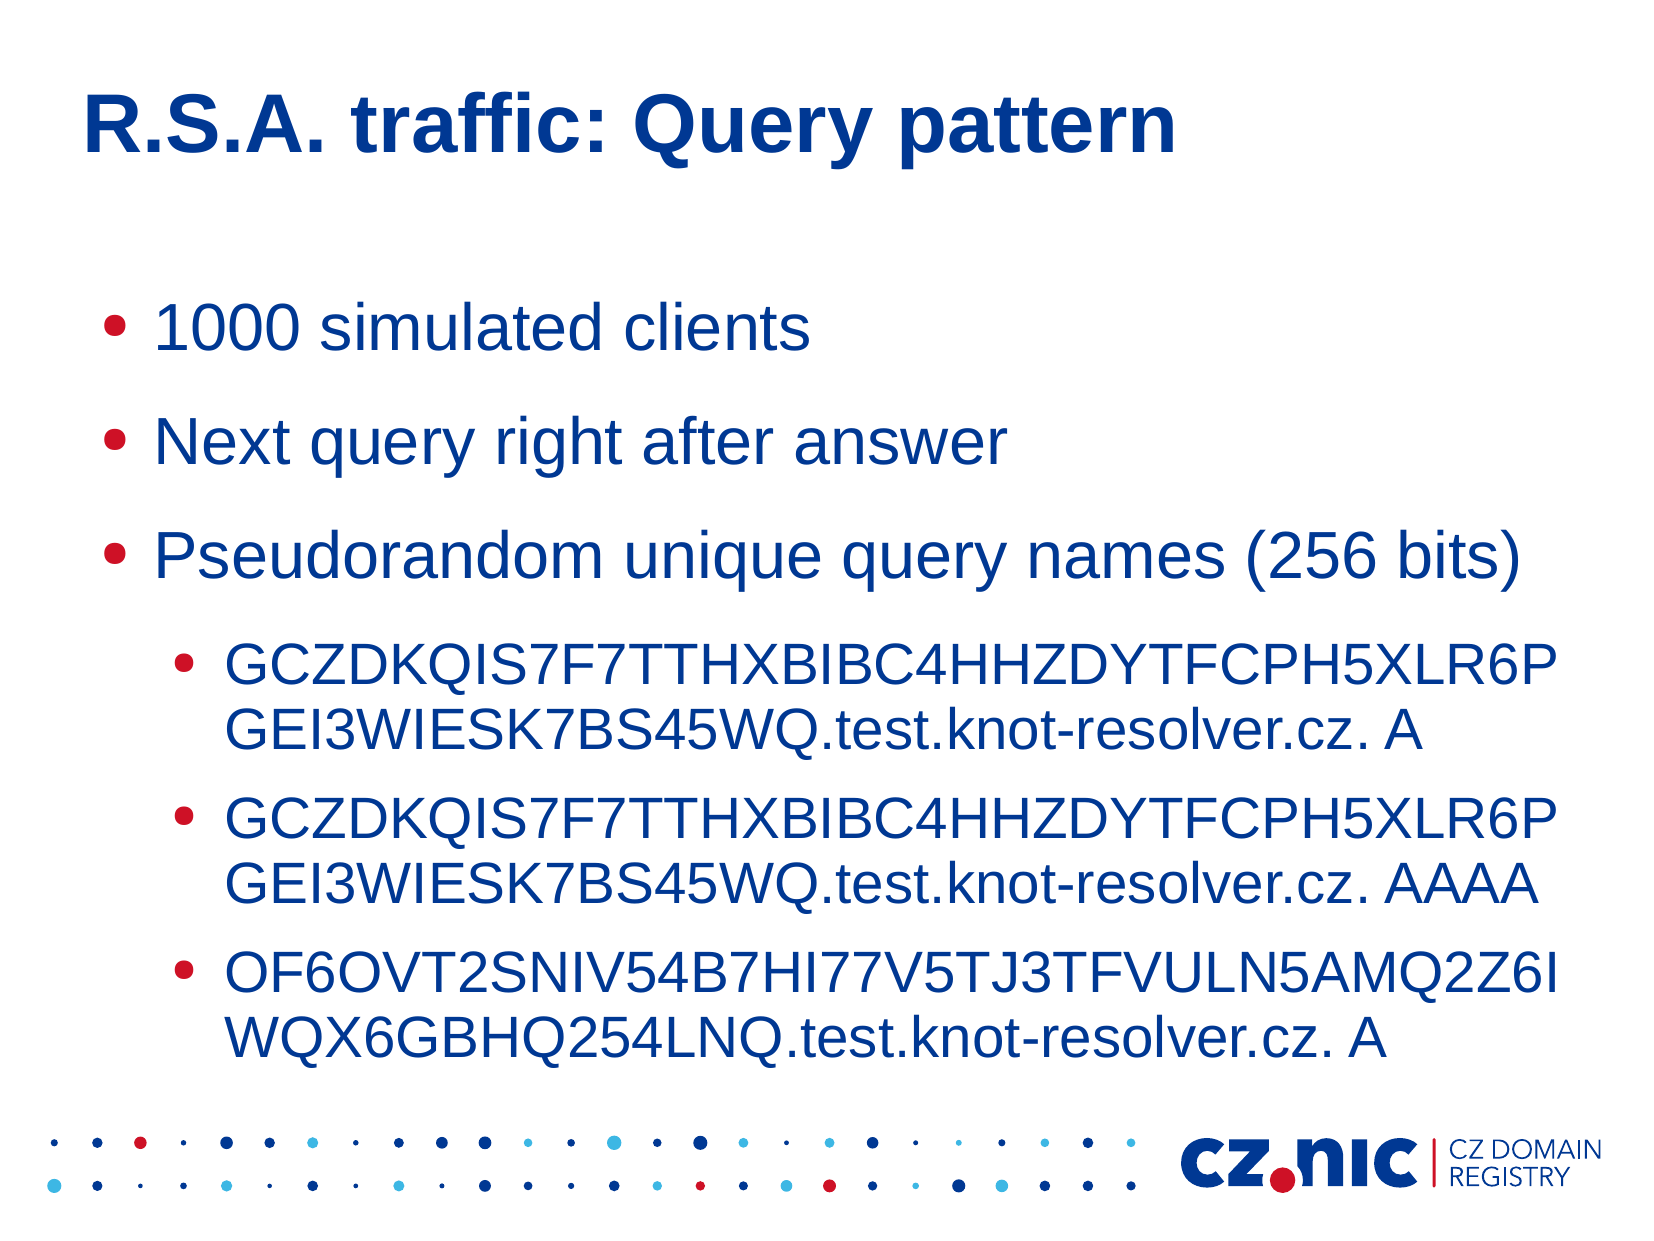

# R.S.A. traffic: Query pattern
1000 simulated clients
Next query right after answer
Pseudorandom unique query names (256 bits)
GCZDKQIS7F7TTHXBIBC4HHZDYTFCPH5XLR6PGEI3WIESK7BS45WQ.test.knot-resolver.cz. A
GCZDKQIS7F7TTHXBIBC4HHZDYTFCPH5XLR6PGEI3WIESK7BS45WQ.test.knot-resolver.cz. AAAA
OF6OVT2SNIV54B7HI77V5TJ3TFVULN5AMQ2Z6IWQX6GBHQ254LNQ.test.knot-resolver.cz. A